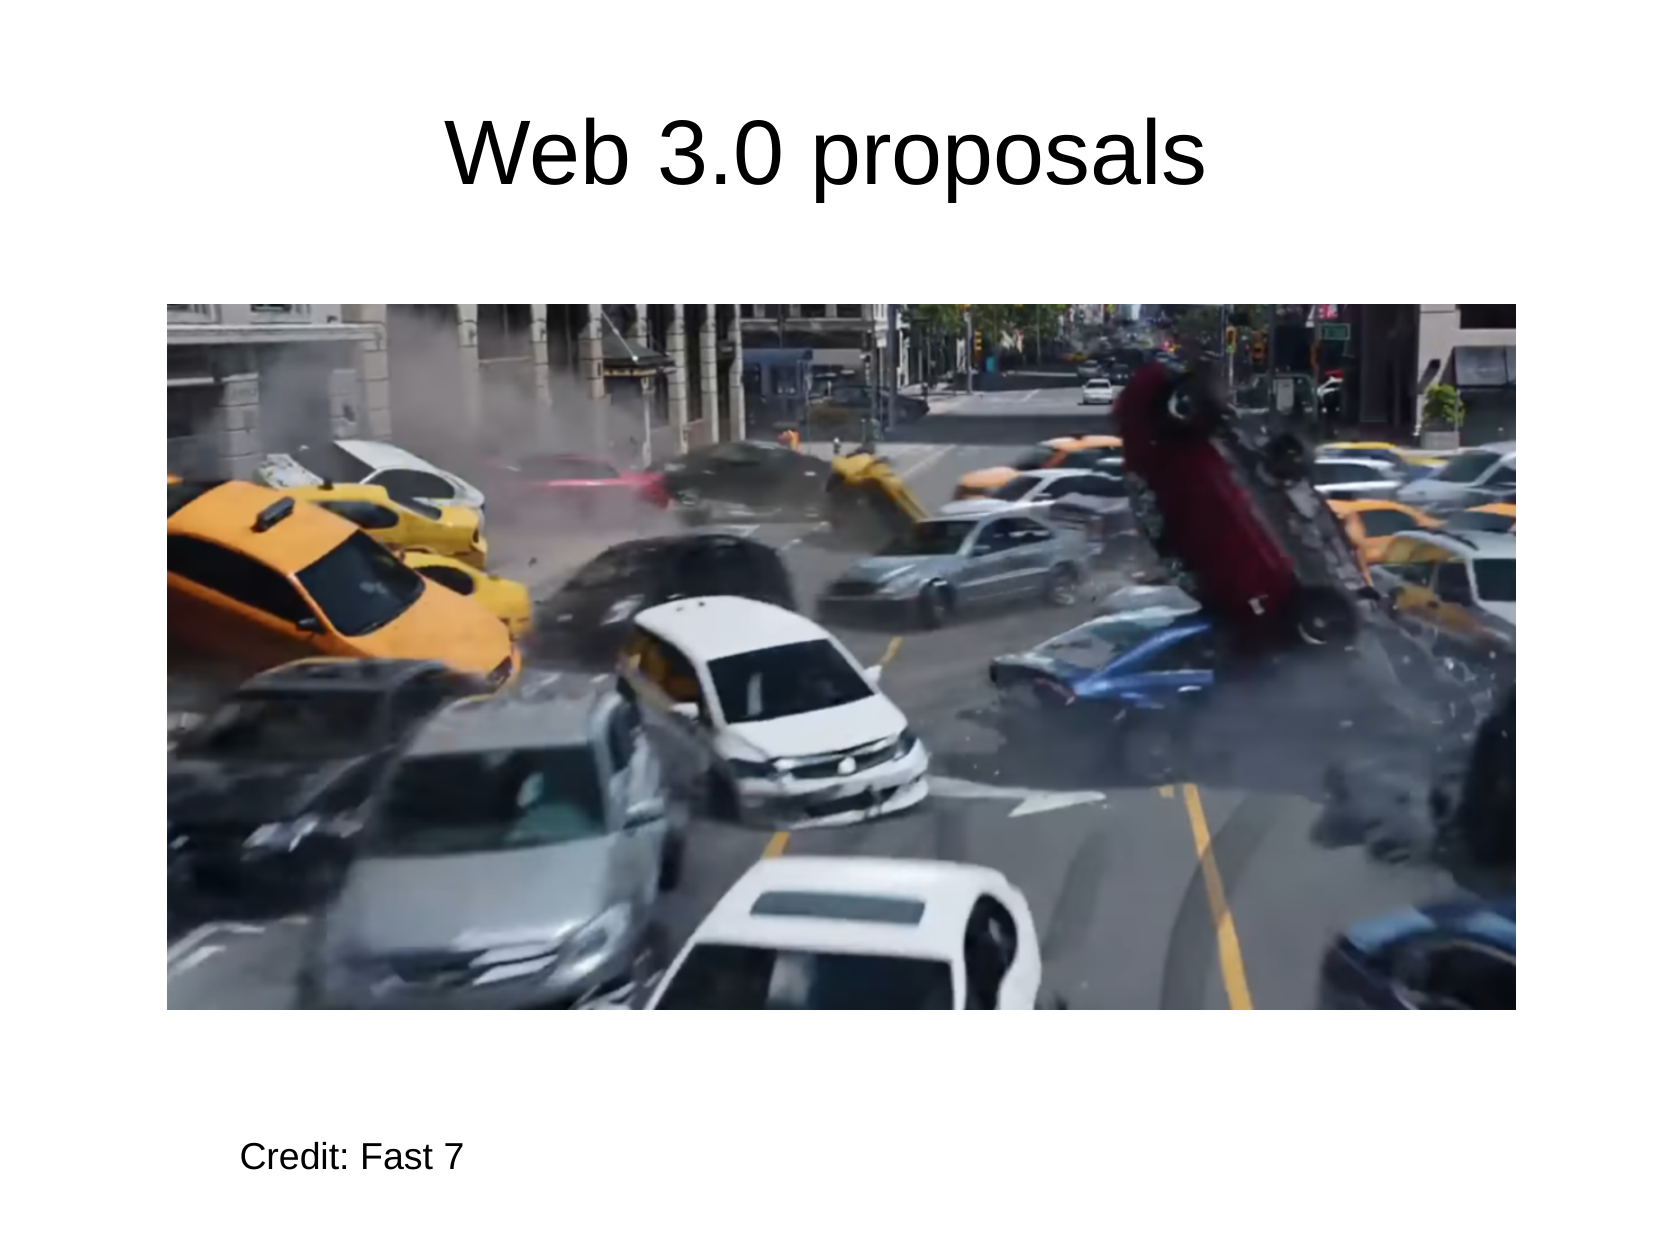

# Web 3.0 proposals
Credit: Fast 7